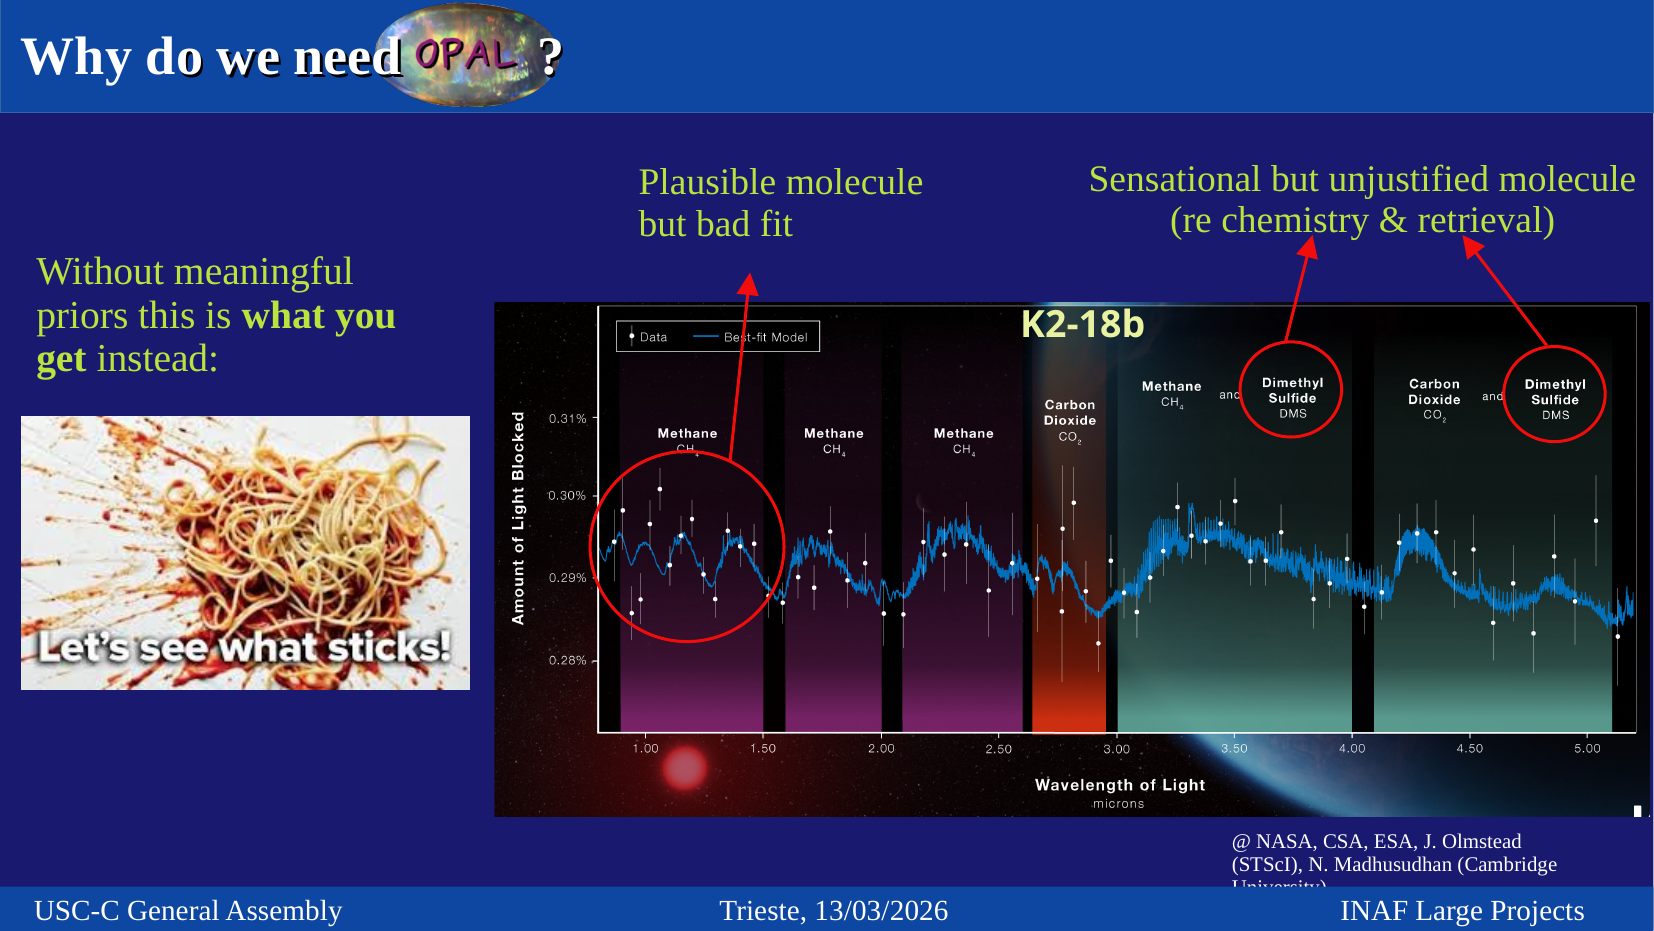

Why do we need ?
Sensational but unjustified molecule (re chemistry & retrieval)
Plausible molecule but bad fit
Without meaningful priors this is what you get instead:
K2-18b
@ NASA, CSA, ESA, J. Olmstead (STScI), N. Madhusudhan (Cambridge University)
USC-C General Assembly Trieste, 13/03/2026 INAF Large Projects